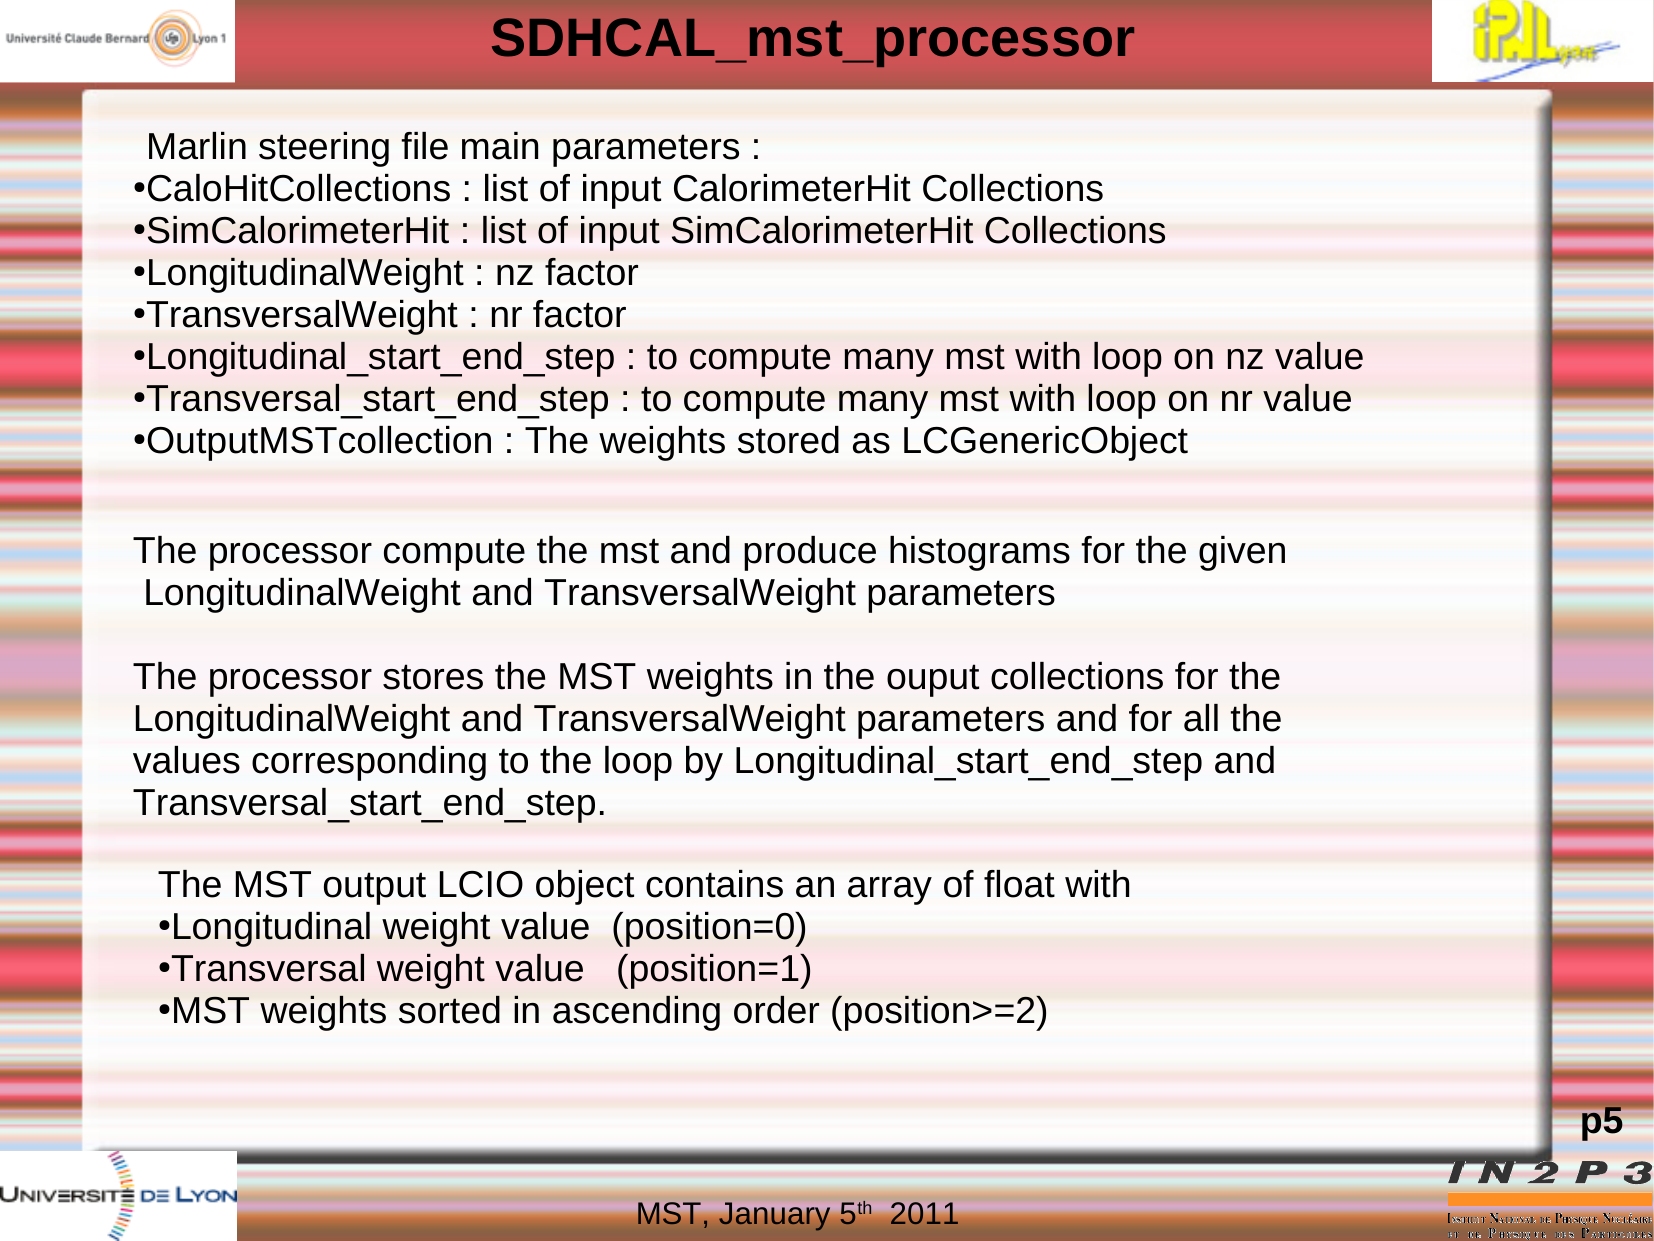

SDHCAL_mst_processor
Marlin steering file main parameters :
CaloHitCollections : list of input CalorimeterHit Collections
SimCalorimeterHit : list of input SimCalorimeterHit Collections
LongitudinalWeight : nz factor
TransversalWeight : nr factor
Longitudinal_start_end_step : to compute many mst with loop on nz value
Transversal_start_end_step : to compute many mst with loop on nr value
OutputMSTcollection : The weights stored as LCGenericObject
The processor compute the mst and produce histograms for the given
 LongitudinalWeight and TransversalWeight parameters
The processor stores the MST weights in the ouput collections for the
LongitudinalWeight and TransversalWeight parameters and for all the
values corresponding to the loop by Longitudinal_start_end_step and
Transversal_start_end_step.
The MST output LCIO object contains an array of float with
Longitudinal weight value (position=0)
Transversal weight value (position=1)
MST weights sorted in ascending order (position>=2)